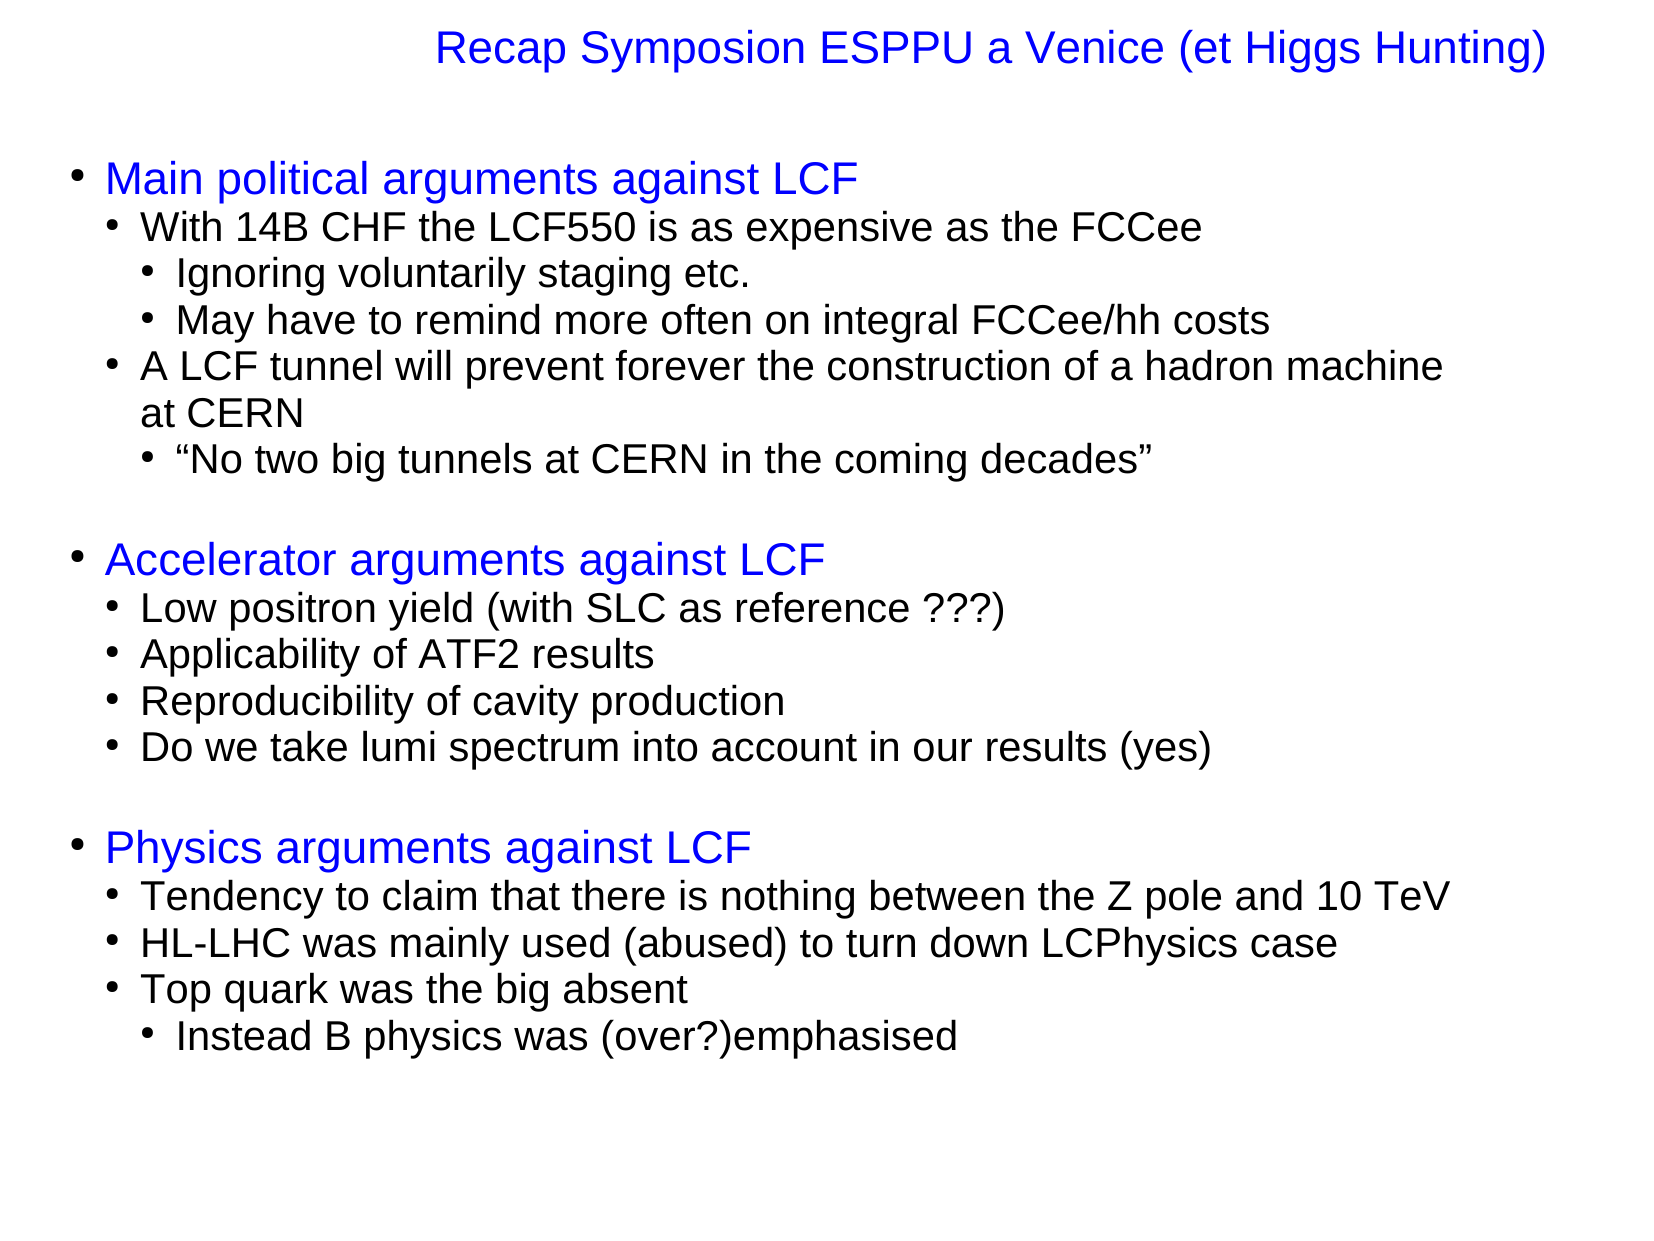

Recap Symposion ESPPU a Venice (et Higgs Hunting)
Main political arguments against LCF
With 14B CHF the LCF550 is as expensive as the FCCee
Ignoring voluntarily staging etc.
May have to remind more often on integral FCCee/hh costs
A LCF tunnel will prevent forever the construction of a hadron machine
at CERN
“No two big tunnels at CERN in the coming decades”
Accelerator arguments against LCF
Low positron yield (with SLC as reference ???)
Applicability of ATF2 results
Reproducibility of cavity production
Do we take lumi spectrum into account in our results (yes)
Physics arguments against LCF
Tendency to claim that there is nothing between the Z pole and 10 TeV
HL-LHC was mainly used (abused) to turn down LCPhysics case
Top quark was the big absent
Instead B physics was (over?)emphasised